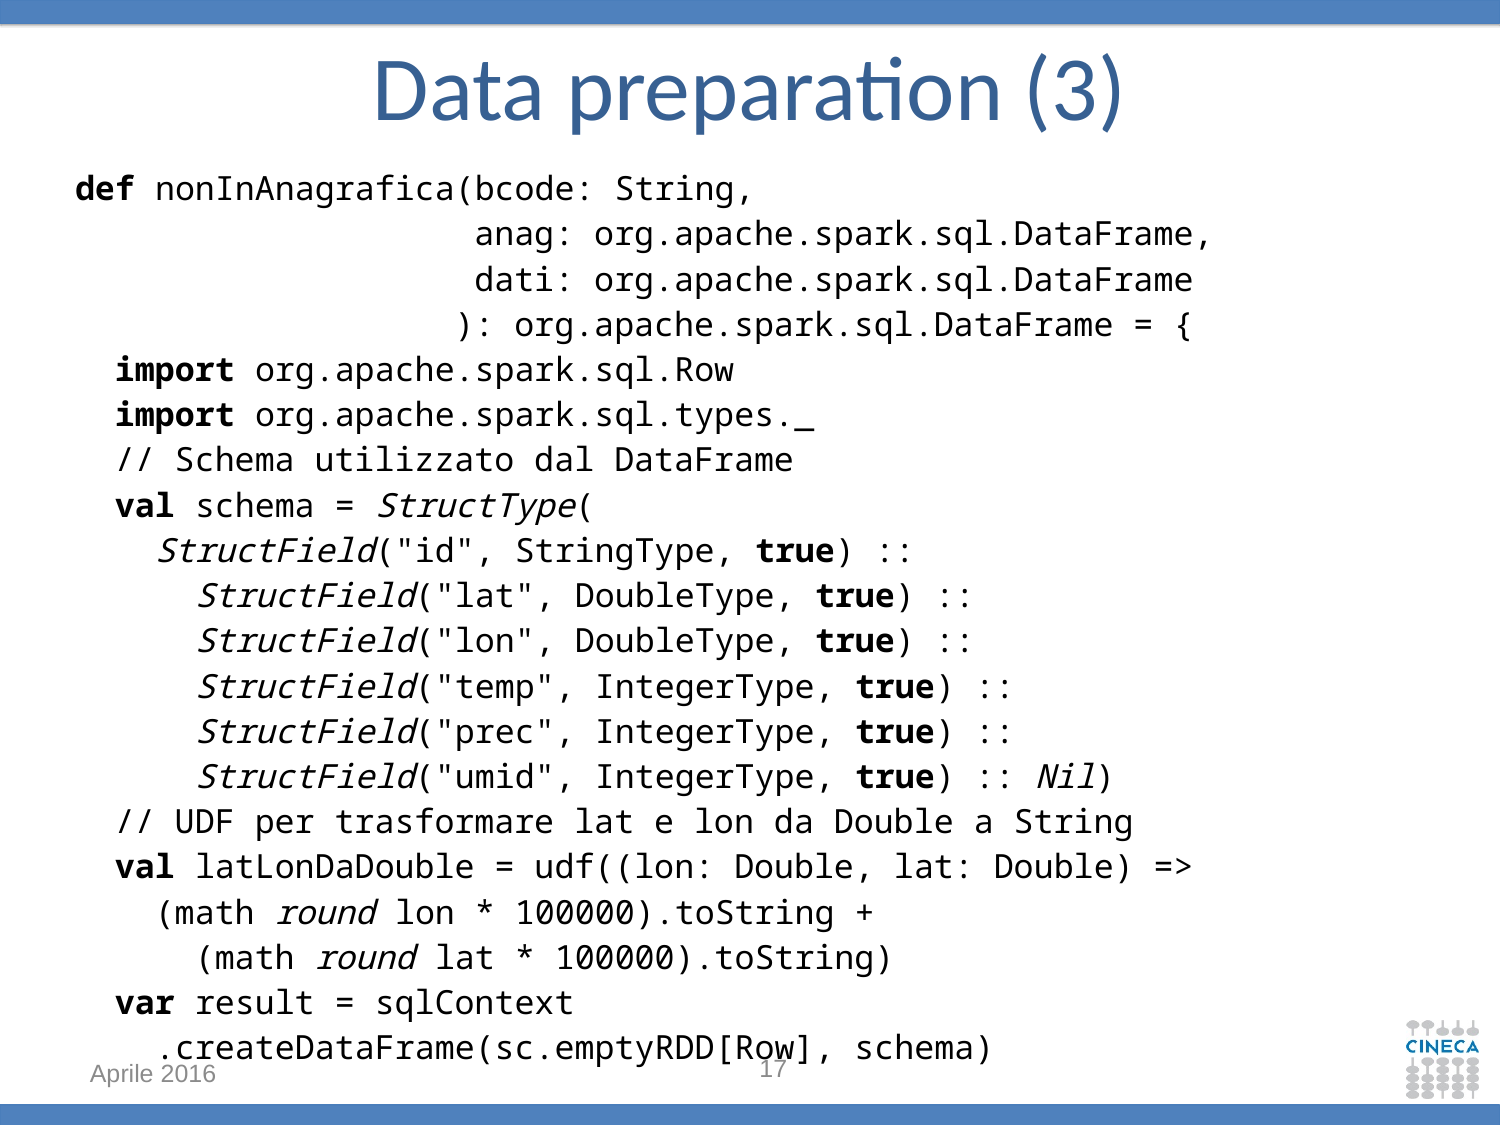

Data preparation (3)
def nonInAnagrafica(bcode: String,
 anag: org.apache.spark.sql.DataFrame,
 dati: org.apache.spark.sql.DataFrame
 ): org.apache.spark.sql.DataFrame = {
 import org.apache.spark.sql.Row
 import org.apache.spark.sql.types._
 // Schema utilizzato dal DataFrame
 val schema = StructType(
 StructField("id", StringType, true) ::
 StructField("lat", DoubleType, true) ::
 StructField("lon", DoubleType, true) ::
 StructField("temp", IntegerType, true) ::
 StructField("prec", IntegerType, true) ::
 StructField("umid", IntegerType, true) :: Nil)
 // UDF per trasformare lat e lon da Double a String
 val latLonDaDouble = udf((lon: Double, lat: Double) =>
 (math round lon * 100000).toString +
 (math round lat * 100000).toString)
 var result = sqlContext
 .createDataFrame(sc.emptyRDD[Row], schema)
Aprile 2016